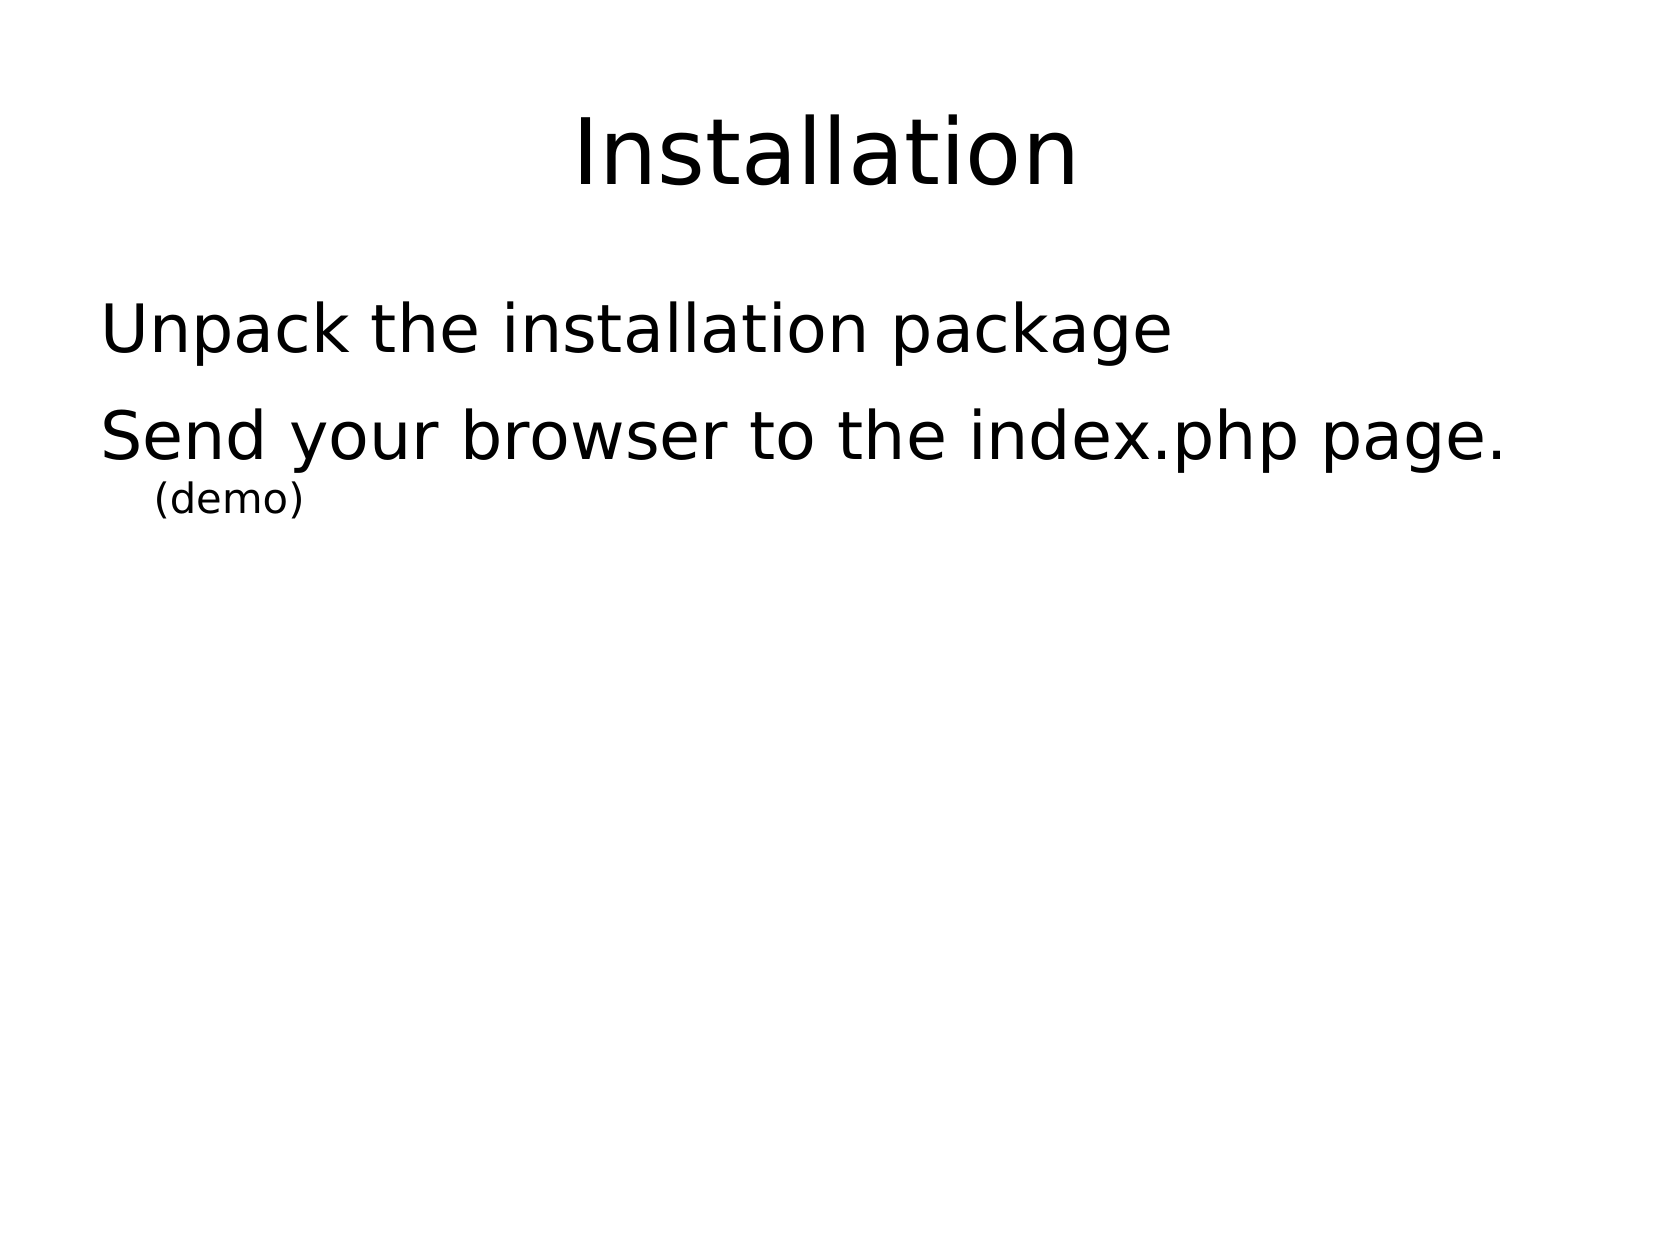

# Installation
Unpack the installation package
Send your browser to the index.php page.
(demo)